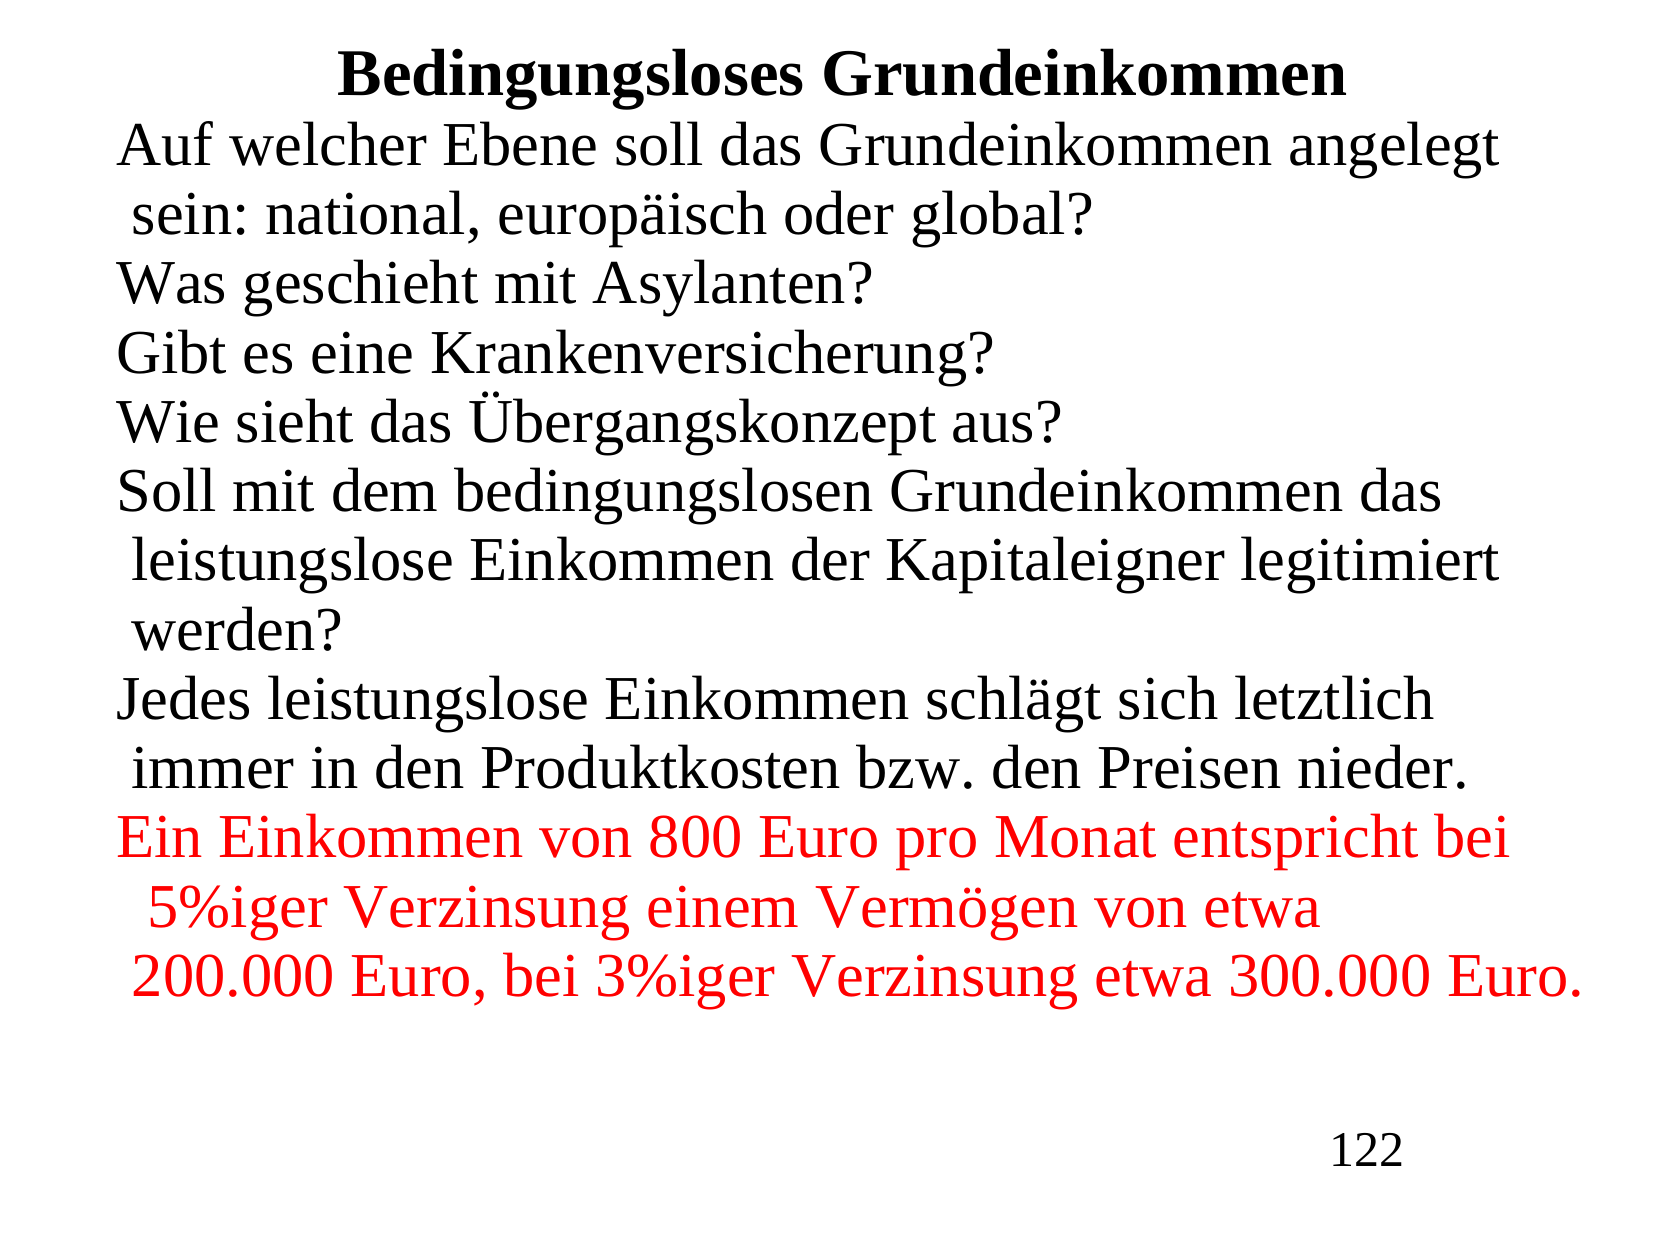

Bedingungsloses Grundeinkommen
 Auf welcher Ebene soll das Grundeinkommen angelegt
 sein: national, europäisch oder global?
 Was geschieht mit Asylanten?
 Gibt es eine Krankenversicherung?
 Wie sieht das Übergangskonzept aus?
 Soll mit dem bedingungslosen Grundeinkommen das
 leistungslose Einkommen der Kapitaleigner legitimiert
 werden?
 Jedes leistungslose Einkommen schlägt sich letztlich
 immer in den Produktkosten bzw. den Preisen nieder.
 Ein Einkommen von 800 Euro pro Monat entspricht bei
 5%iger Verzinsung einem Vermögen von etwa
 200.000 Euro, bei 3%iger Verzinsung etwa 300.000 Euro.